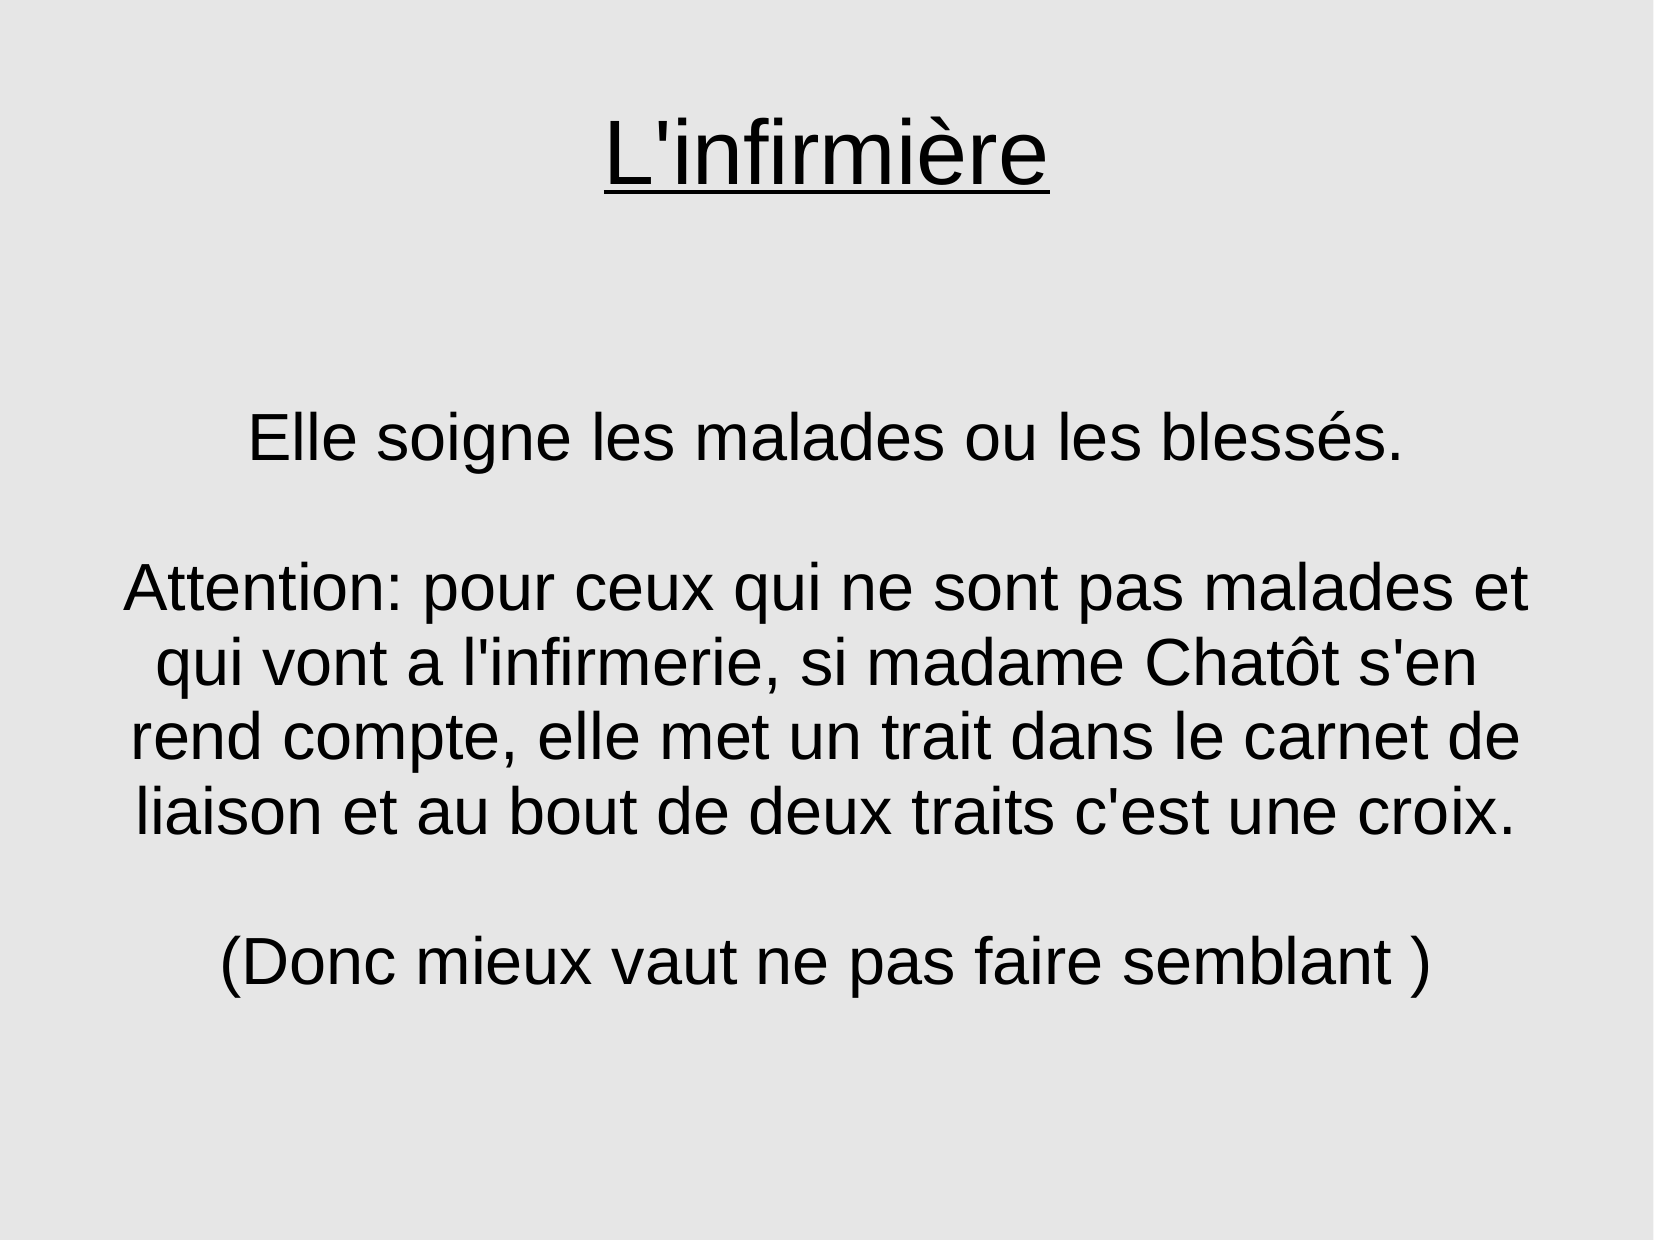

# L'infirmière
Elle soigne les malades ou les blessés.
Attention: pour ceux qui ne sont pas malades et qui vont a l'infirmerie, si madame Chatôt s'en rend compte, elle met un trait dans le carnet de liaison et au bout de deux traits c'est une croix.
(Donc mieux vaut ne pas faire semblant )